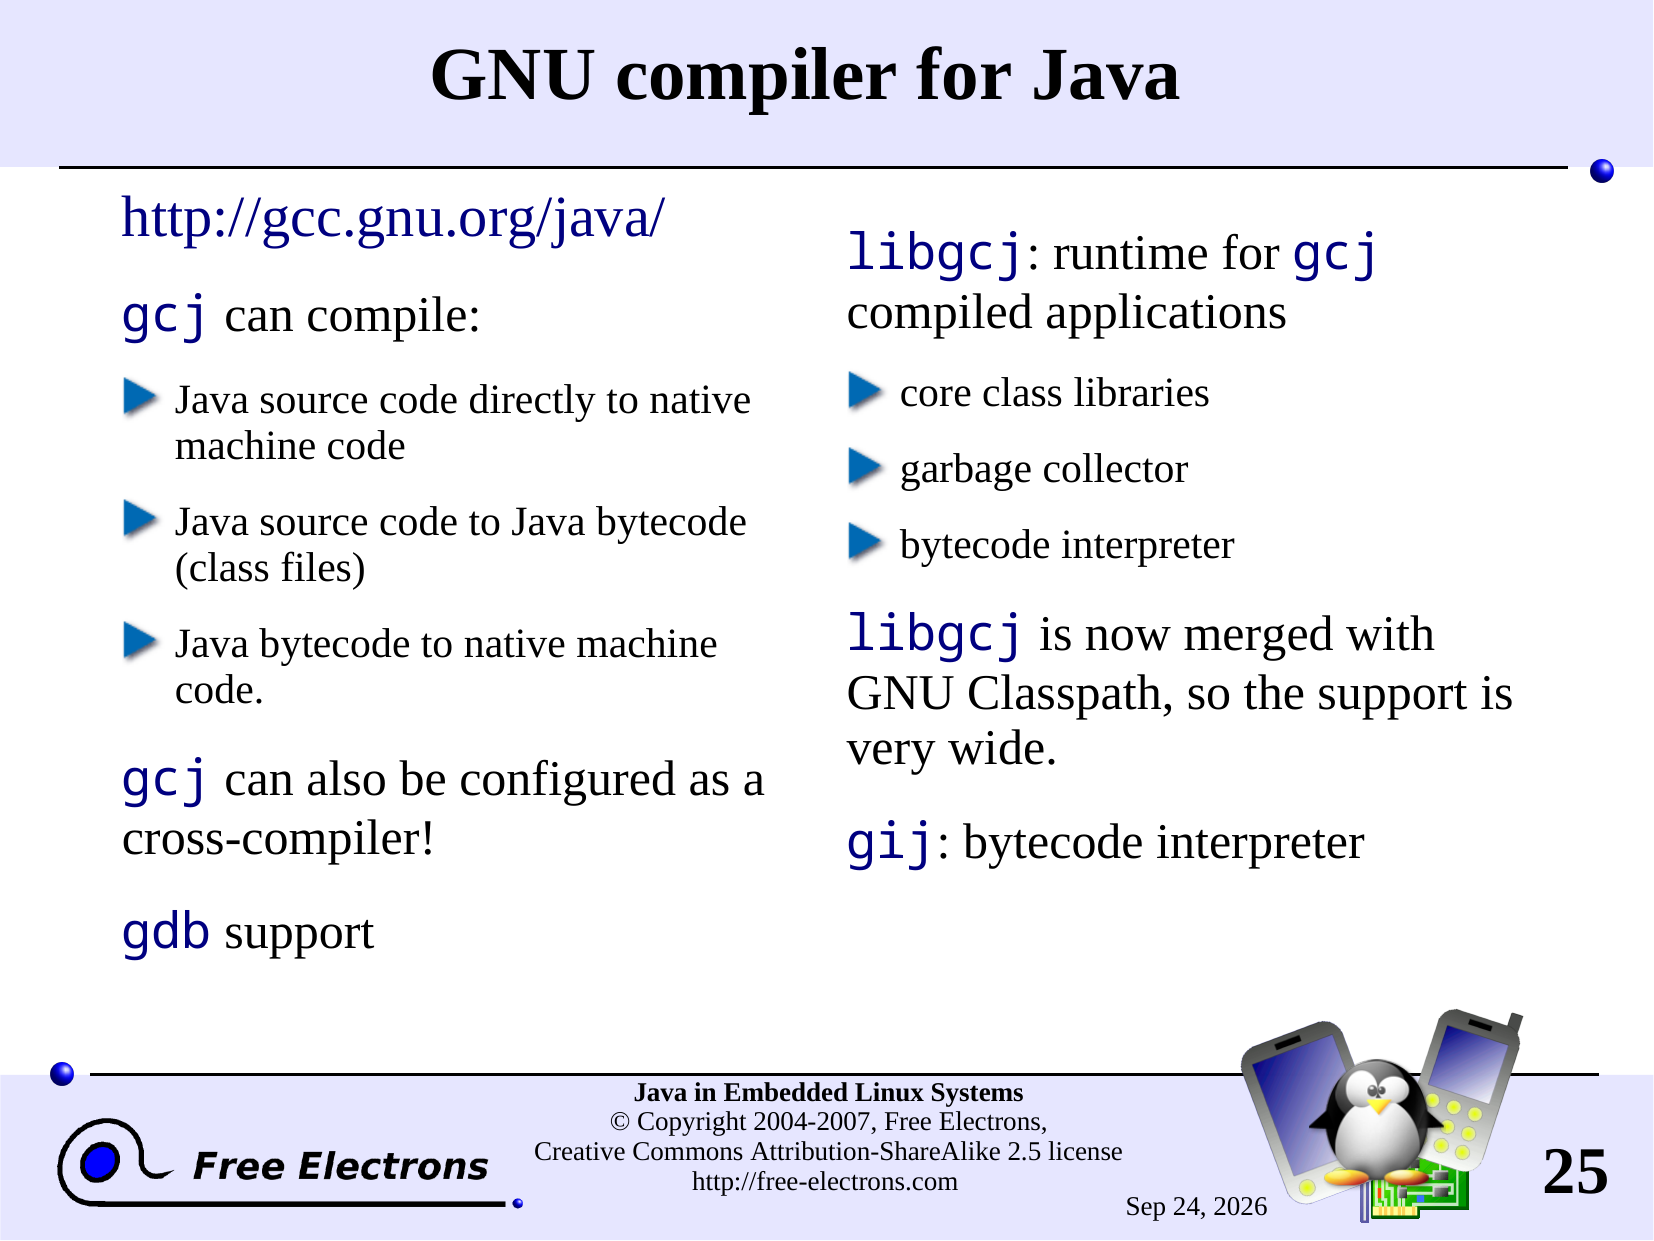

# GNU compiler for Java
http://gcc.gnu.org/java/
gcj can compile:
Java source code directly to native machine code
Java source code to Java bytecode (class files)
Java bytecode to native machine code.
gcj can also be configured as a cross-compiler!
gdb support
libgcj: runtime for gcj compiled applications
core class libraries
garbage collector
bytecode interpreter
libgcj is now merged with GNU Classpath, so the support is very wide.
gij: bytecode interpreter